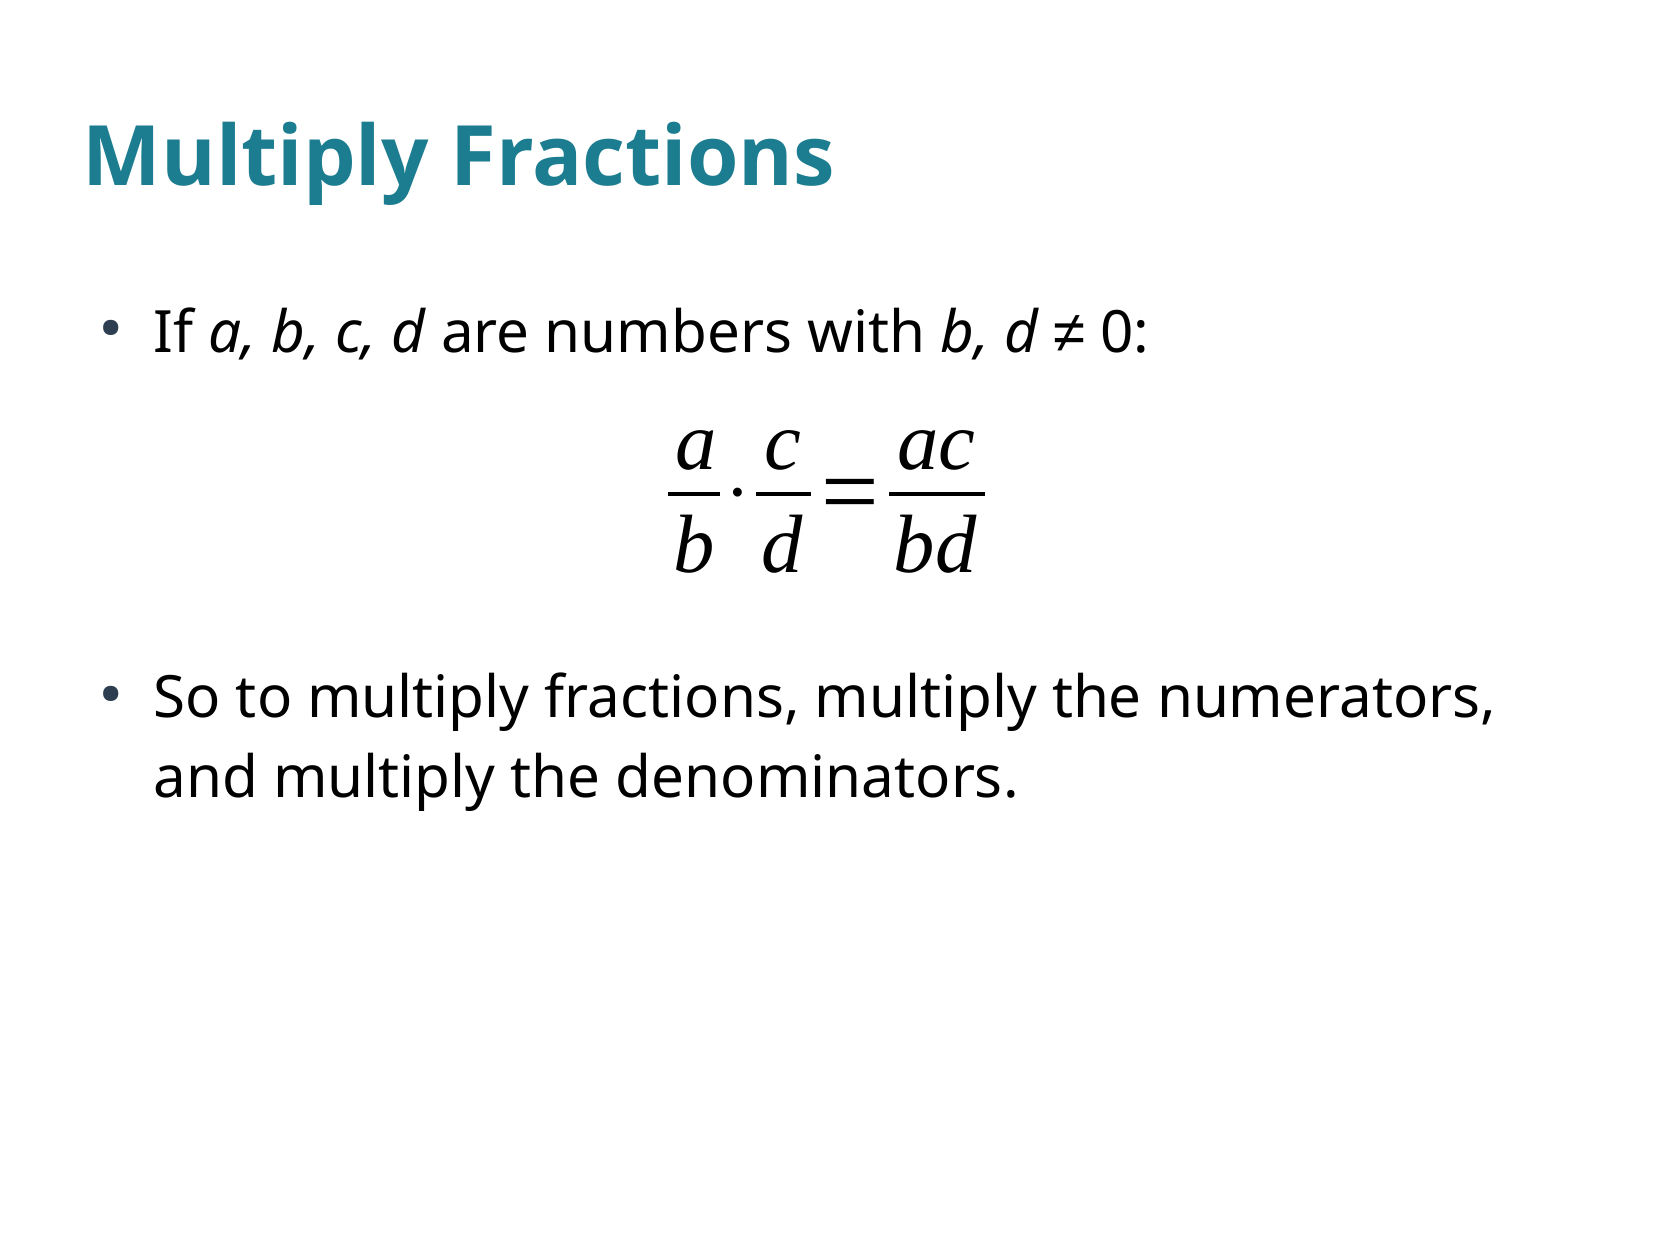

# Multiply Fractions
If a, b, c, d are numbers with b, d ≠ 0:
So to multiply fractions, multiply the numerators, and multiply the denominators.